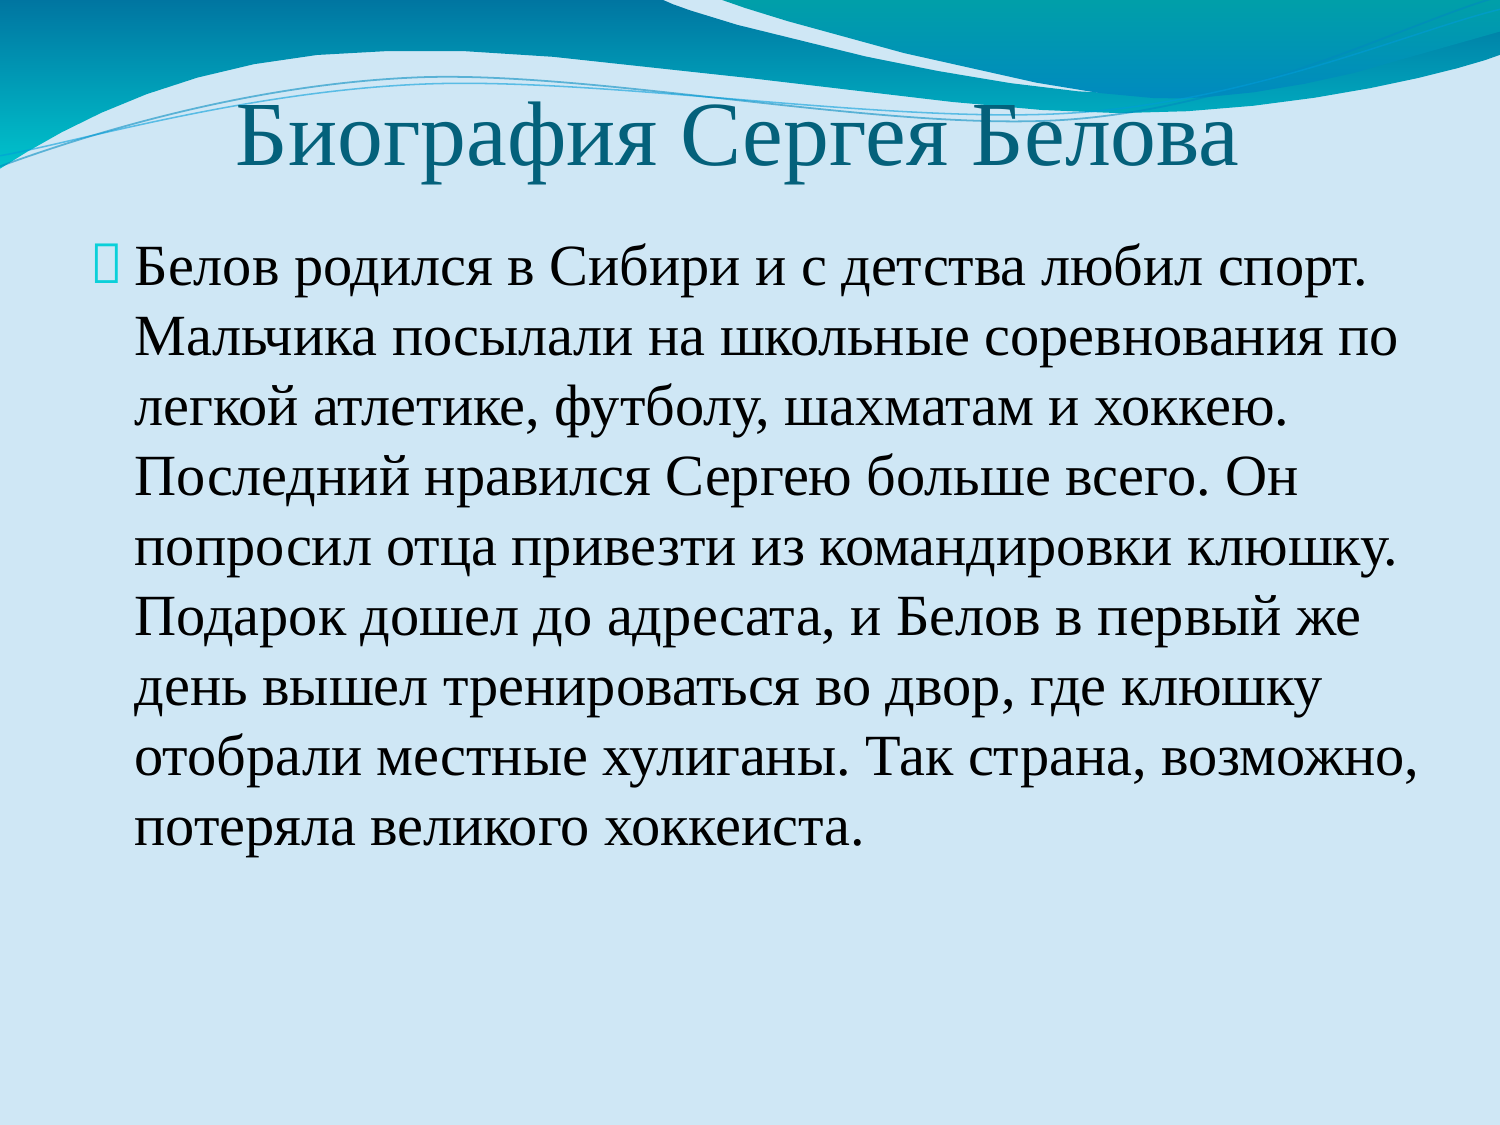

# Биография Сергея Белова
Белов родился в Сибири и с детства любил спорт. Мальчика посылали на школьные соревнования по легкой атлетике, футболу, шахматам и хоккею. Последний нравился Сергею больше всего. Он попросил отца привезти из командировки клюшку. Подарок дошел до адресата, и Белов в первый же день вышел тренироваться во двор, где клюшку отобрали местные хулиганы. Так страна, возможно, потеряла великого хоккеиста.